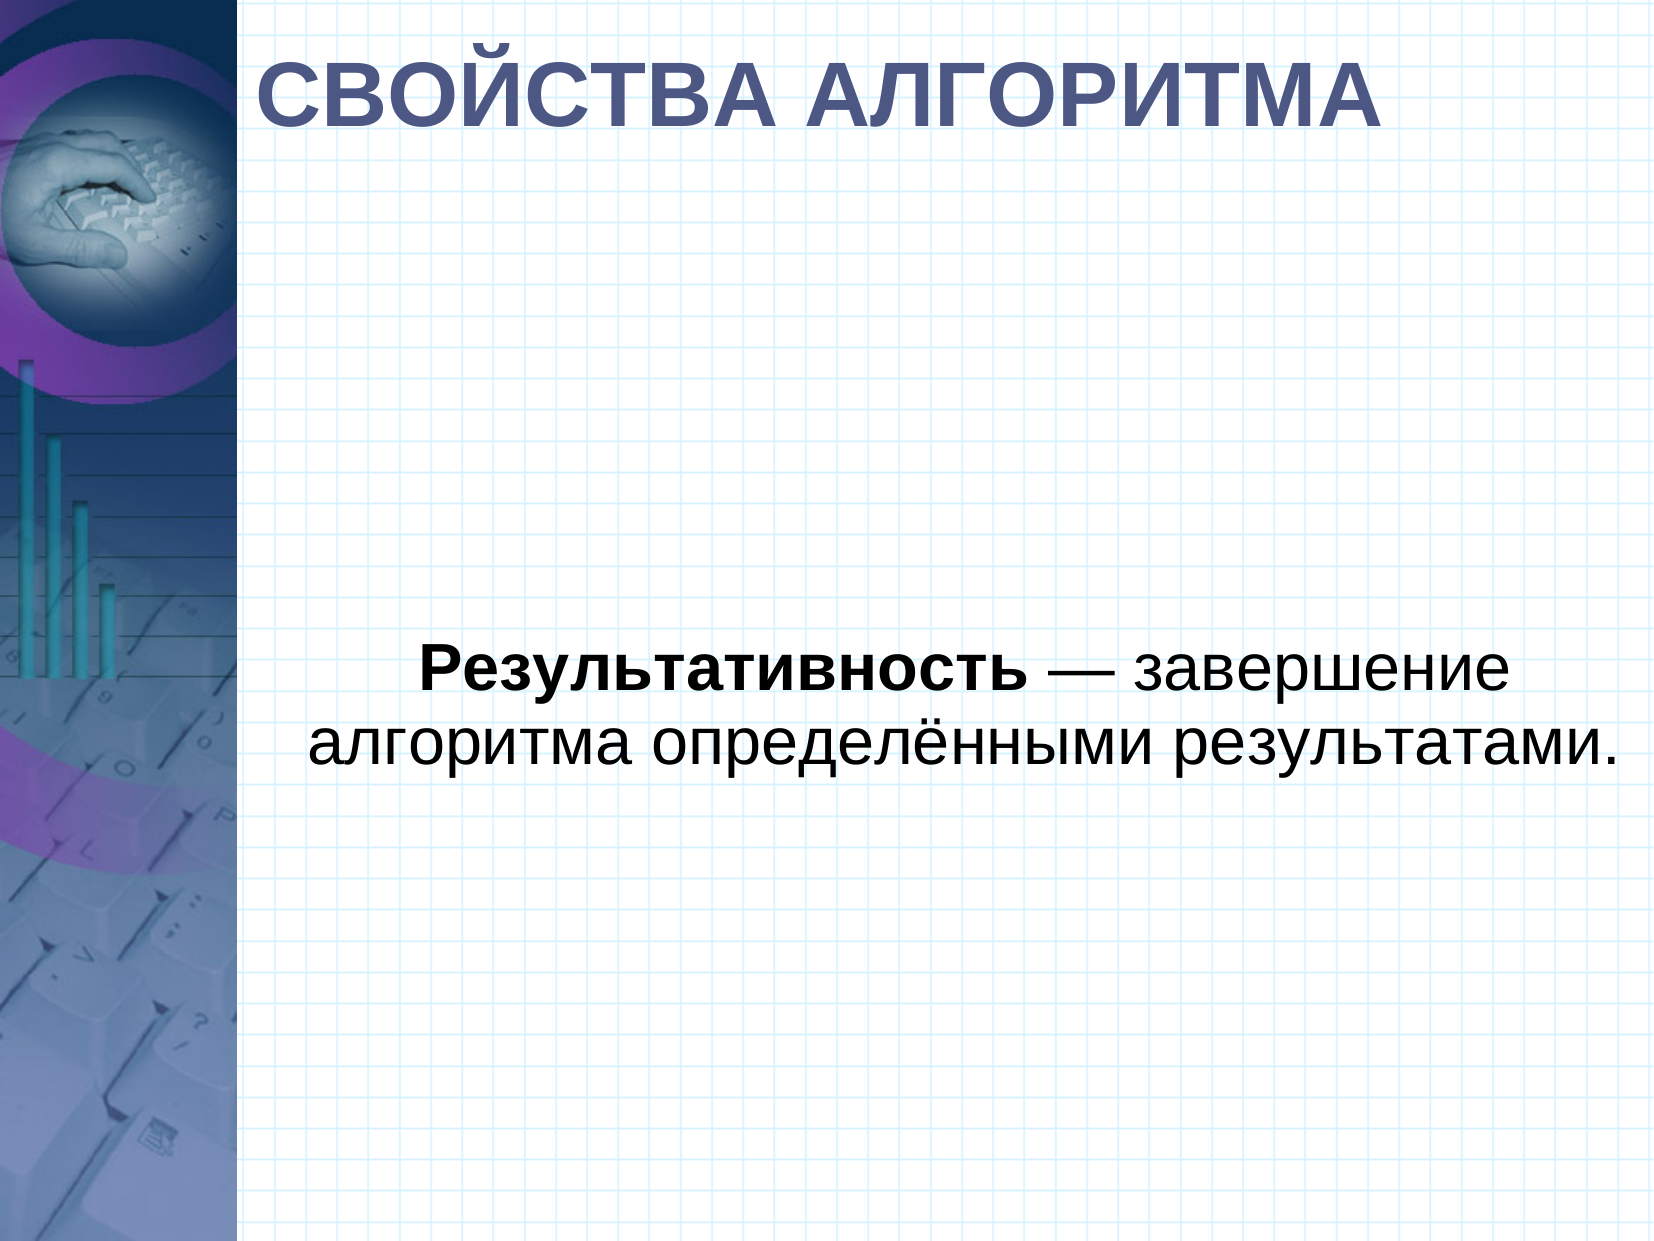

# СВОЙСТВА АЛГОРИТМА
Результативность — завершение алгоритма определёнными результатами.